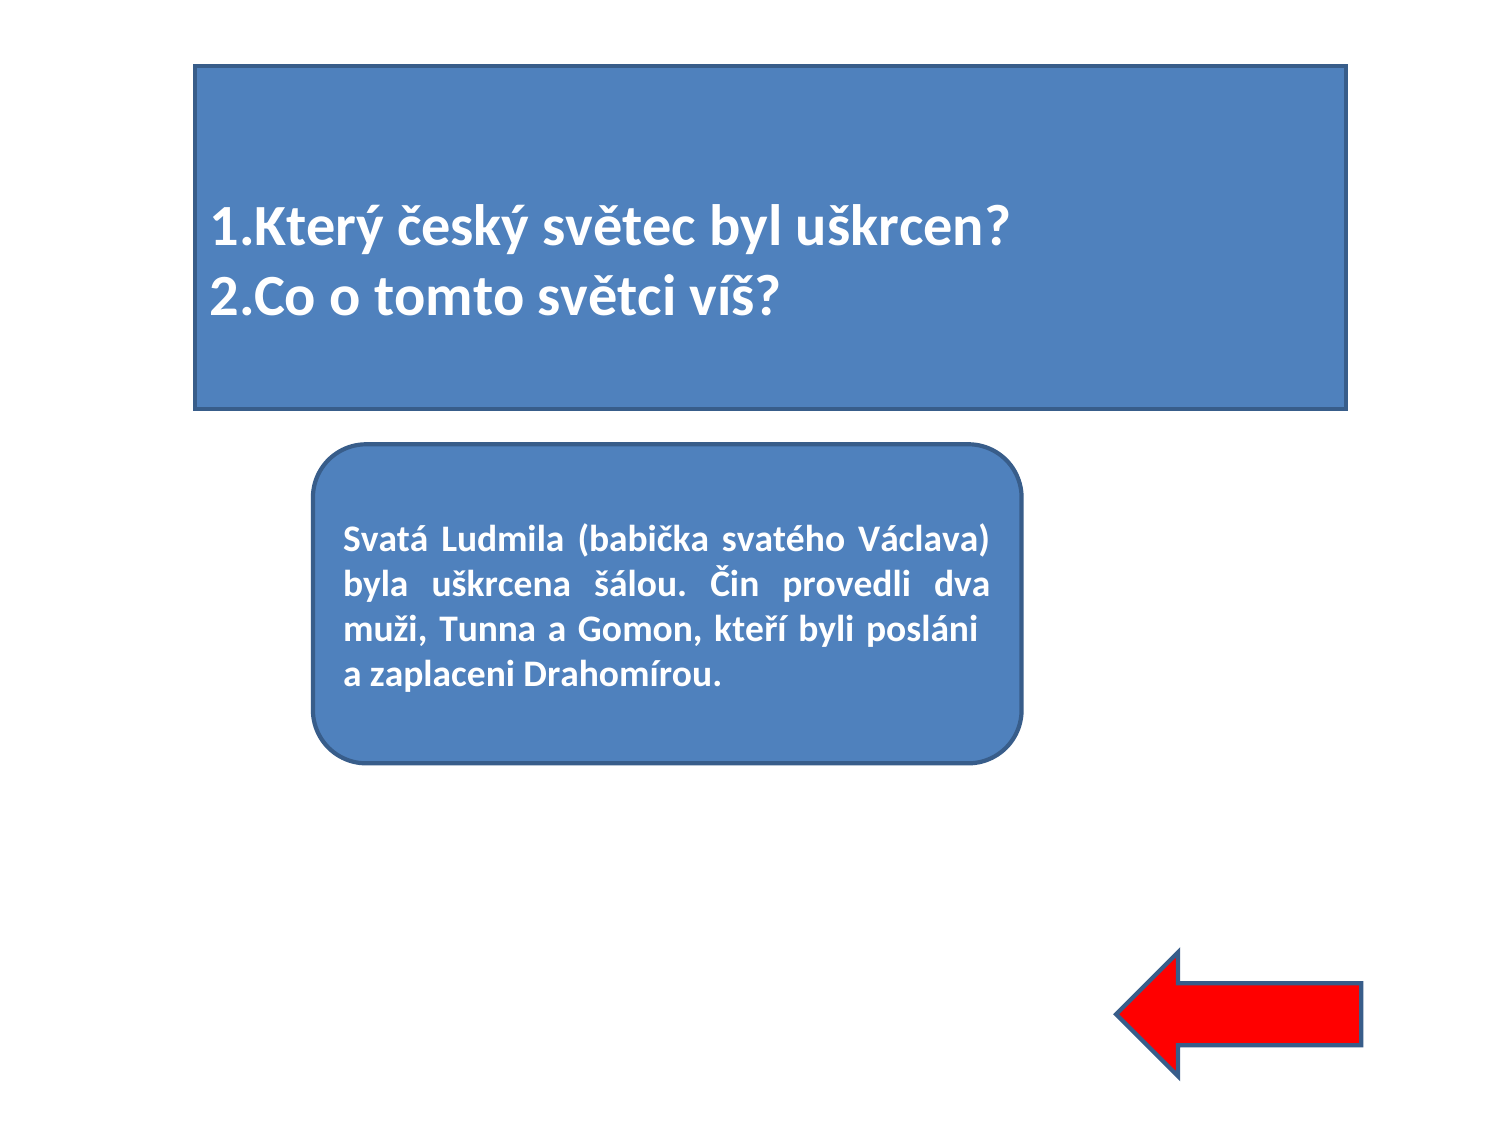

Který český světec byl uškrcen?
Co o tomto světci víš?
Svatá Ludmila (babička svatého Václava) byla uškrcena šálou. Čin provedli dva muži, Tunna a Gomon, kteří byli posláni
a zaplaceni Drahomírou.